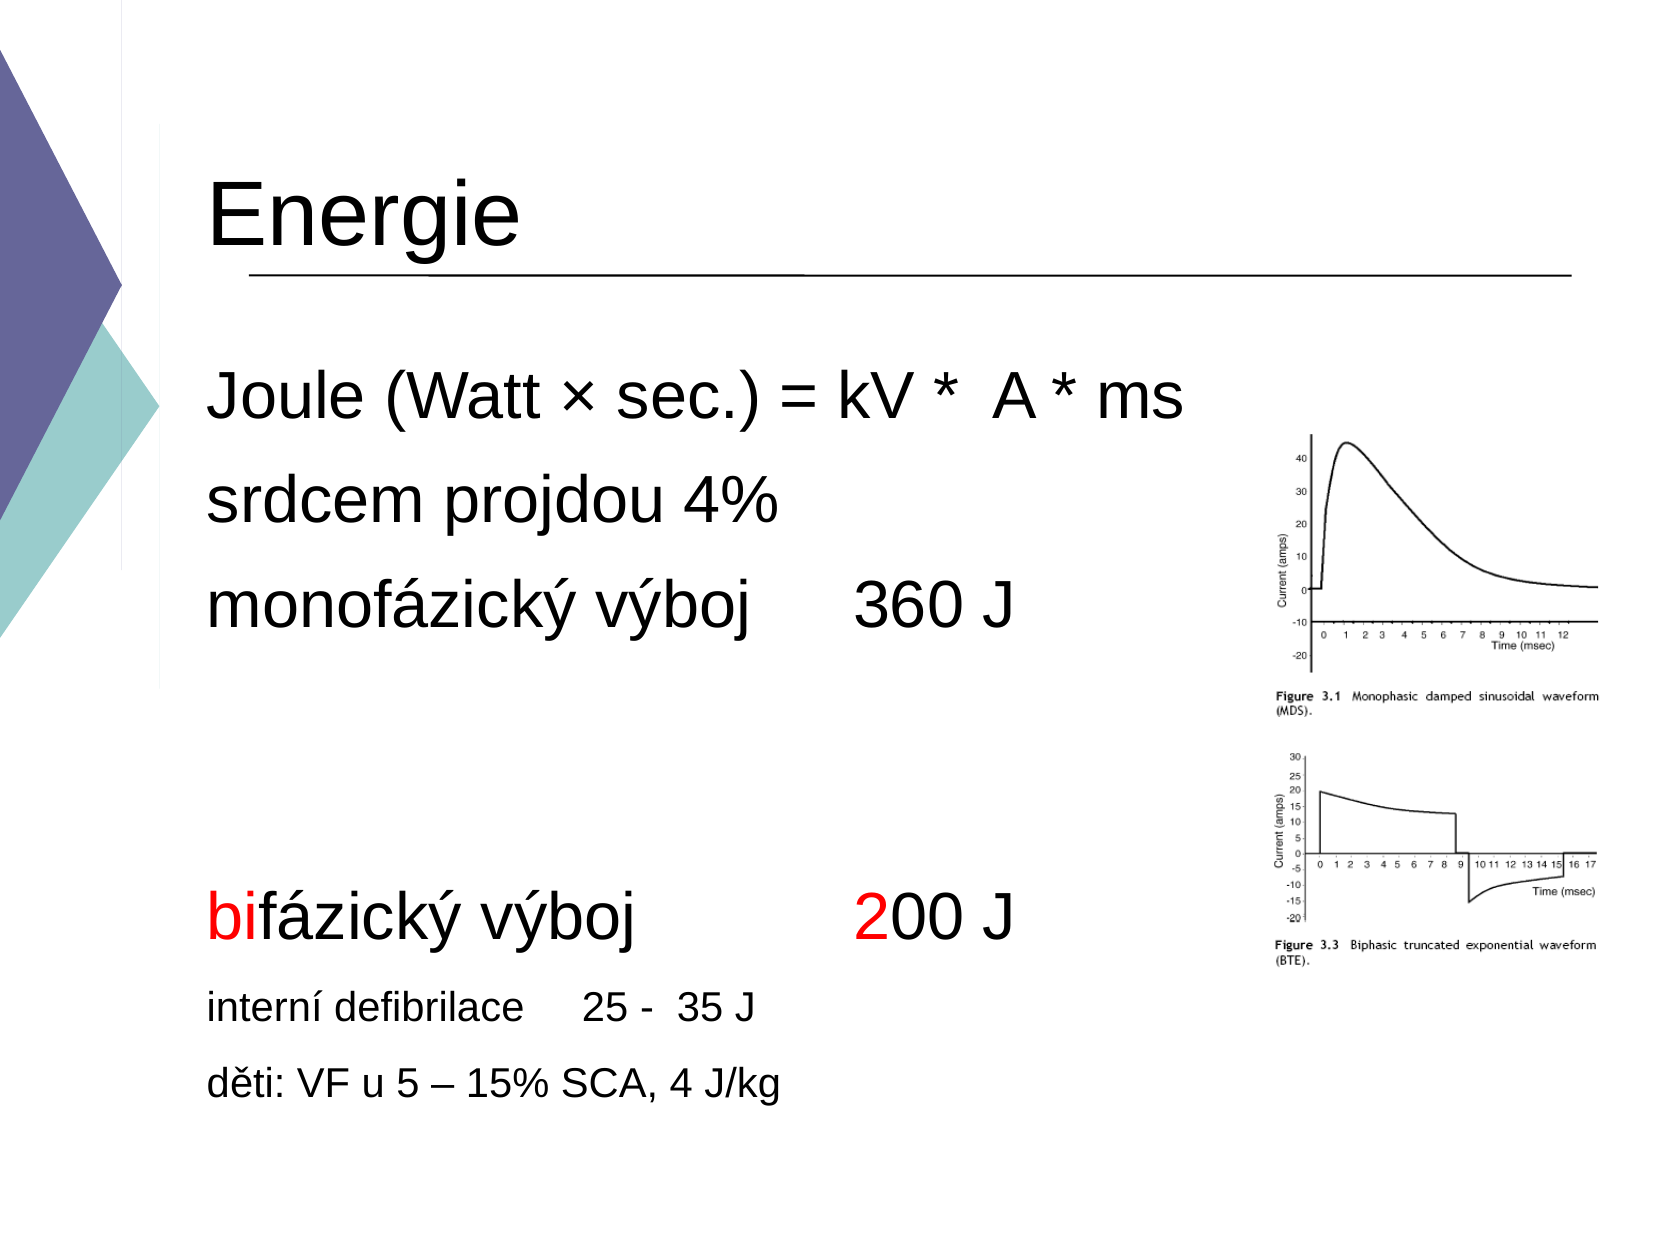

# Energie
Joule (Watt × sec.) = kV * A * ms
srdcem projdou 4%
monofázický výboj 	360 J
bifázický výboj 		200 J
interní defibrilace 25 - 35 J
děti: VF u 5 – 15% SCA, 4 J/kg